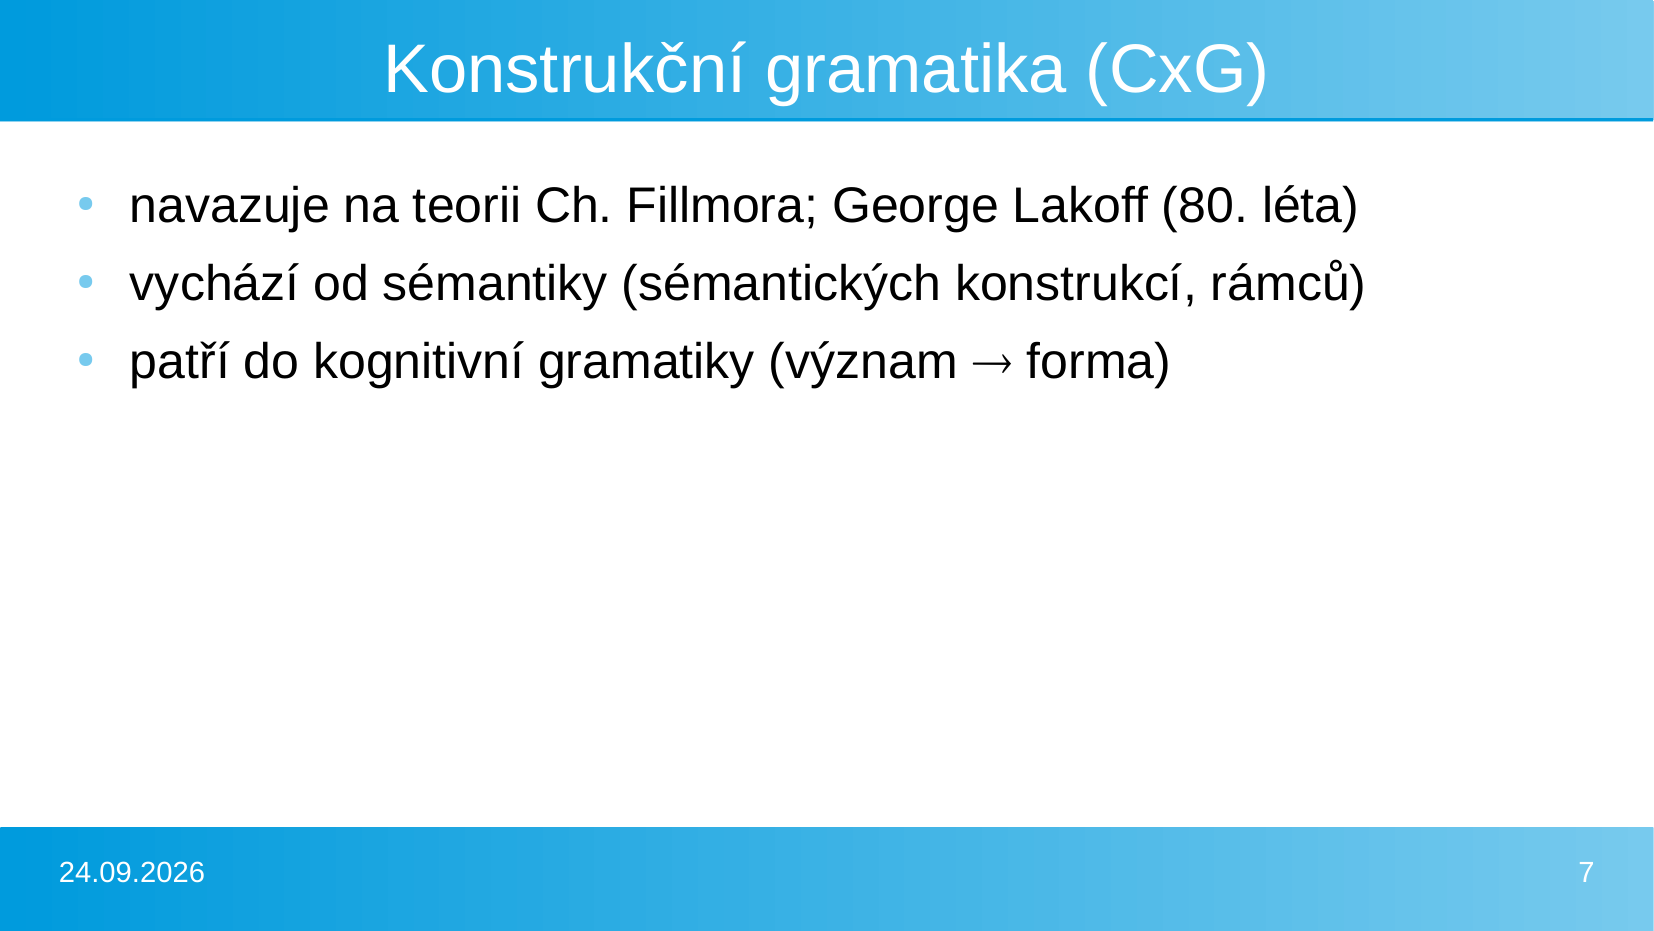

# Konstrukční gramatika (CxG)
navazuje na teorii Ch. Fillmora; George Lakoff (80. léta)
vychází od sémantiky (sémantických konstrukcí, rámců)
patří do kognitivní gramatiky (význam  forma)
7